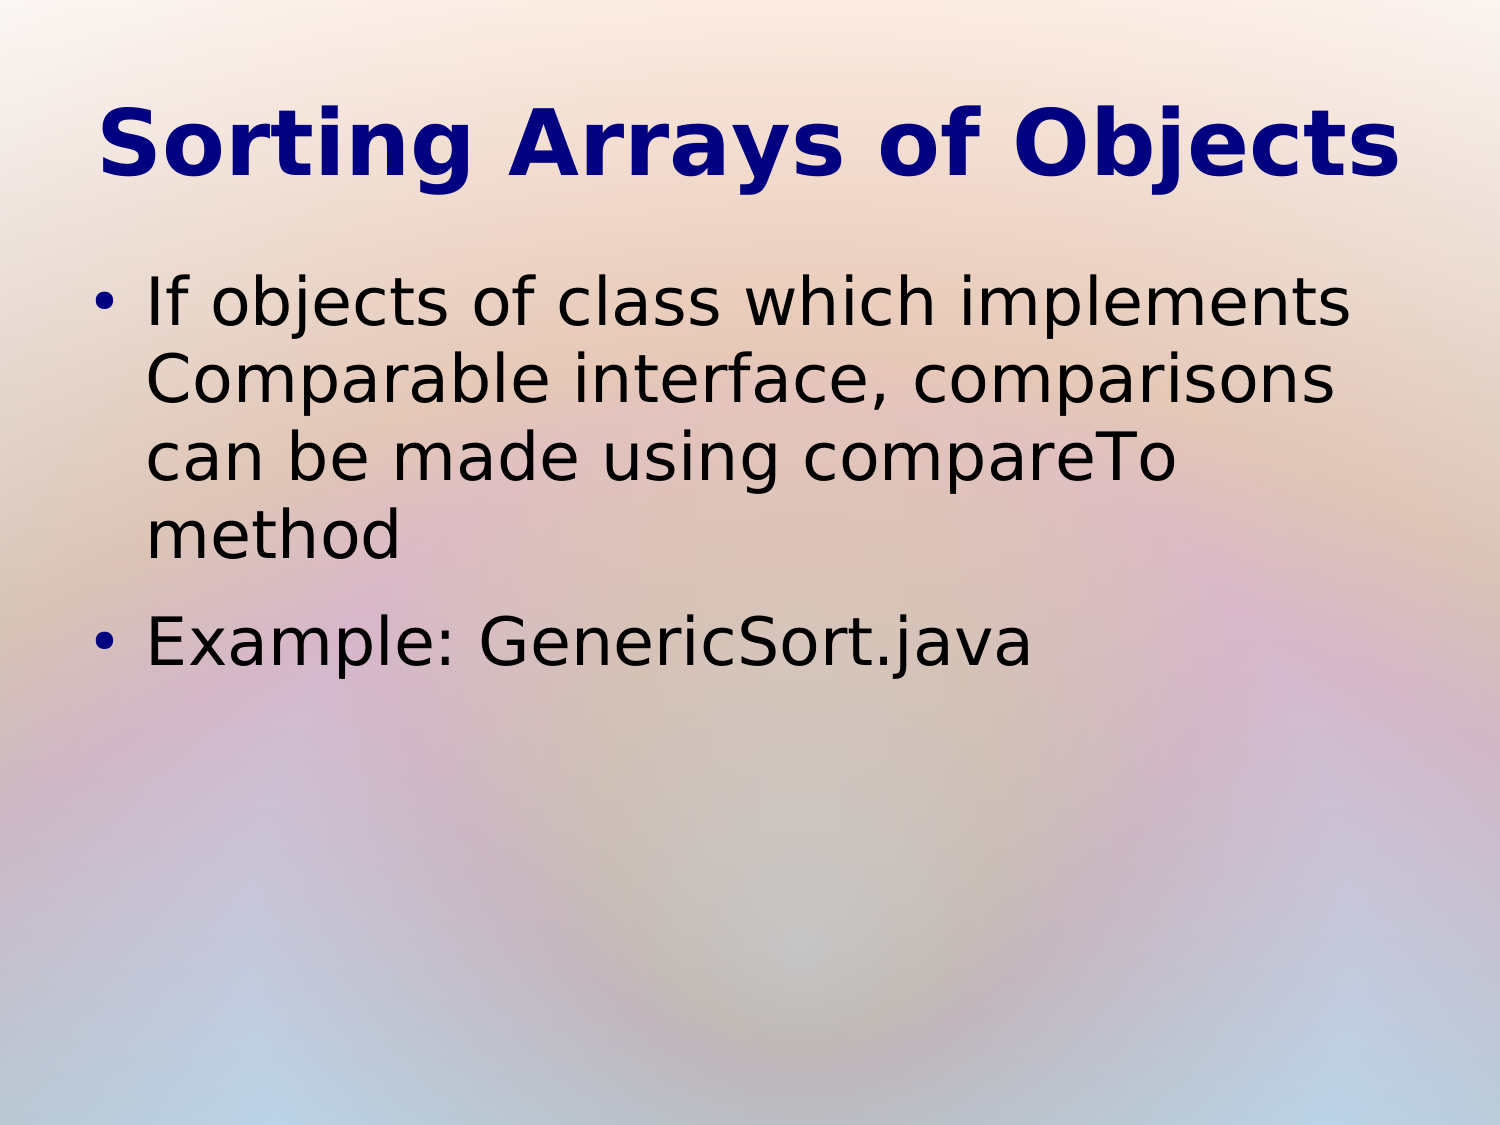

# Sorting Arrays of Objects
If objects of class which implements Comparable interface, comparisons can be made using compareTo method
Example: GenericSort.java
Liang, Introduction to Java Programming, Seventh Edition, (c) 2009 Pearson Education, Inc. All rights reserved. 0136012671
32